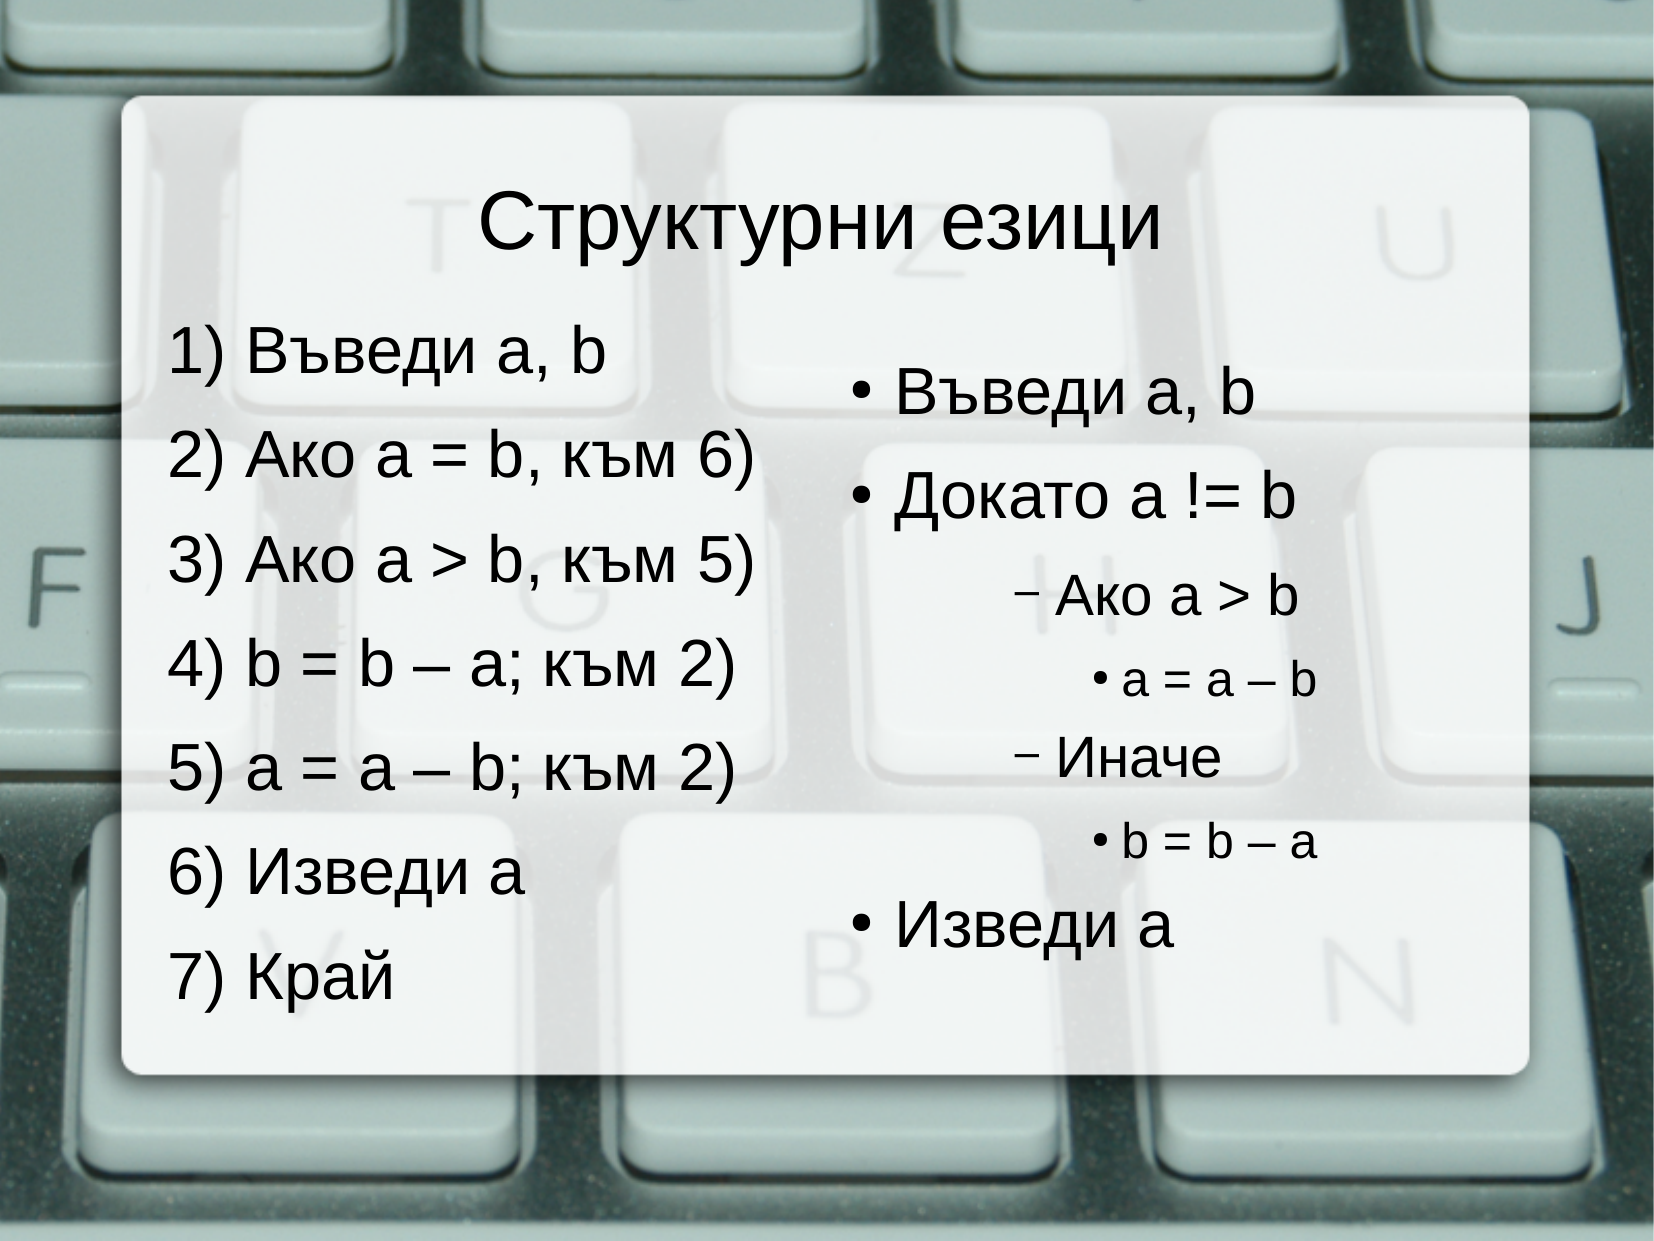

# Структурни езици
 Въведи a, b
 Ако a = b, към 6)
 Ако a > b, към 5)
 b = b – a; към 2)
 a = a – b; към 2)
 Изведи a
 Край
 Въведи a, b
 Докато a != b
 Ако a > b
a = a – b
 Иначе
b = b – a
 Изведи a